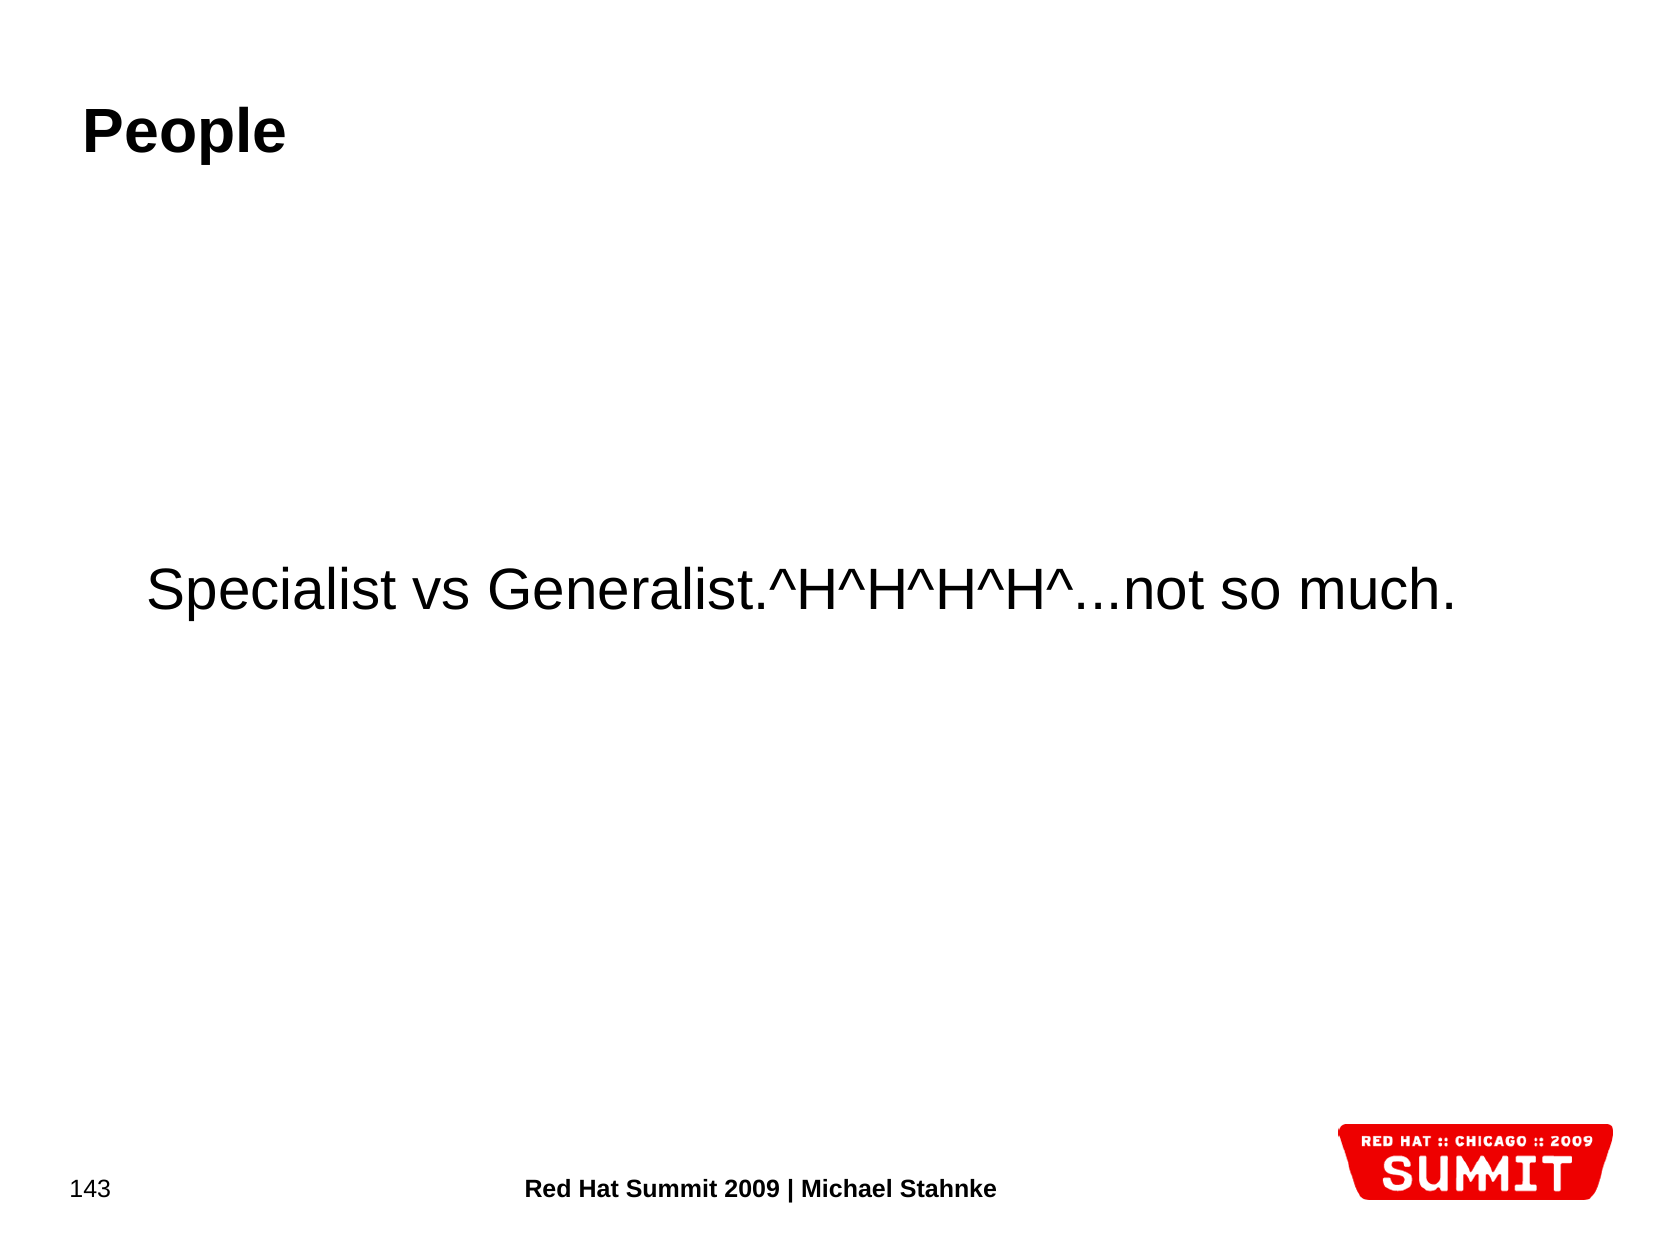

# People
Specialist vs Generalist.^H^H^H^H^...not so much.